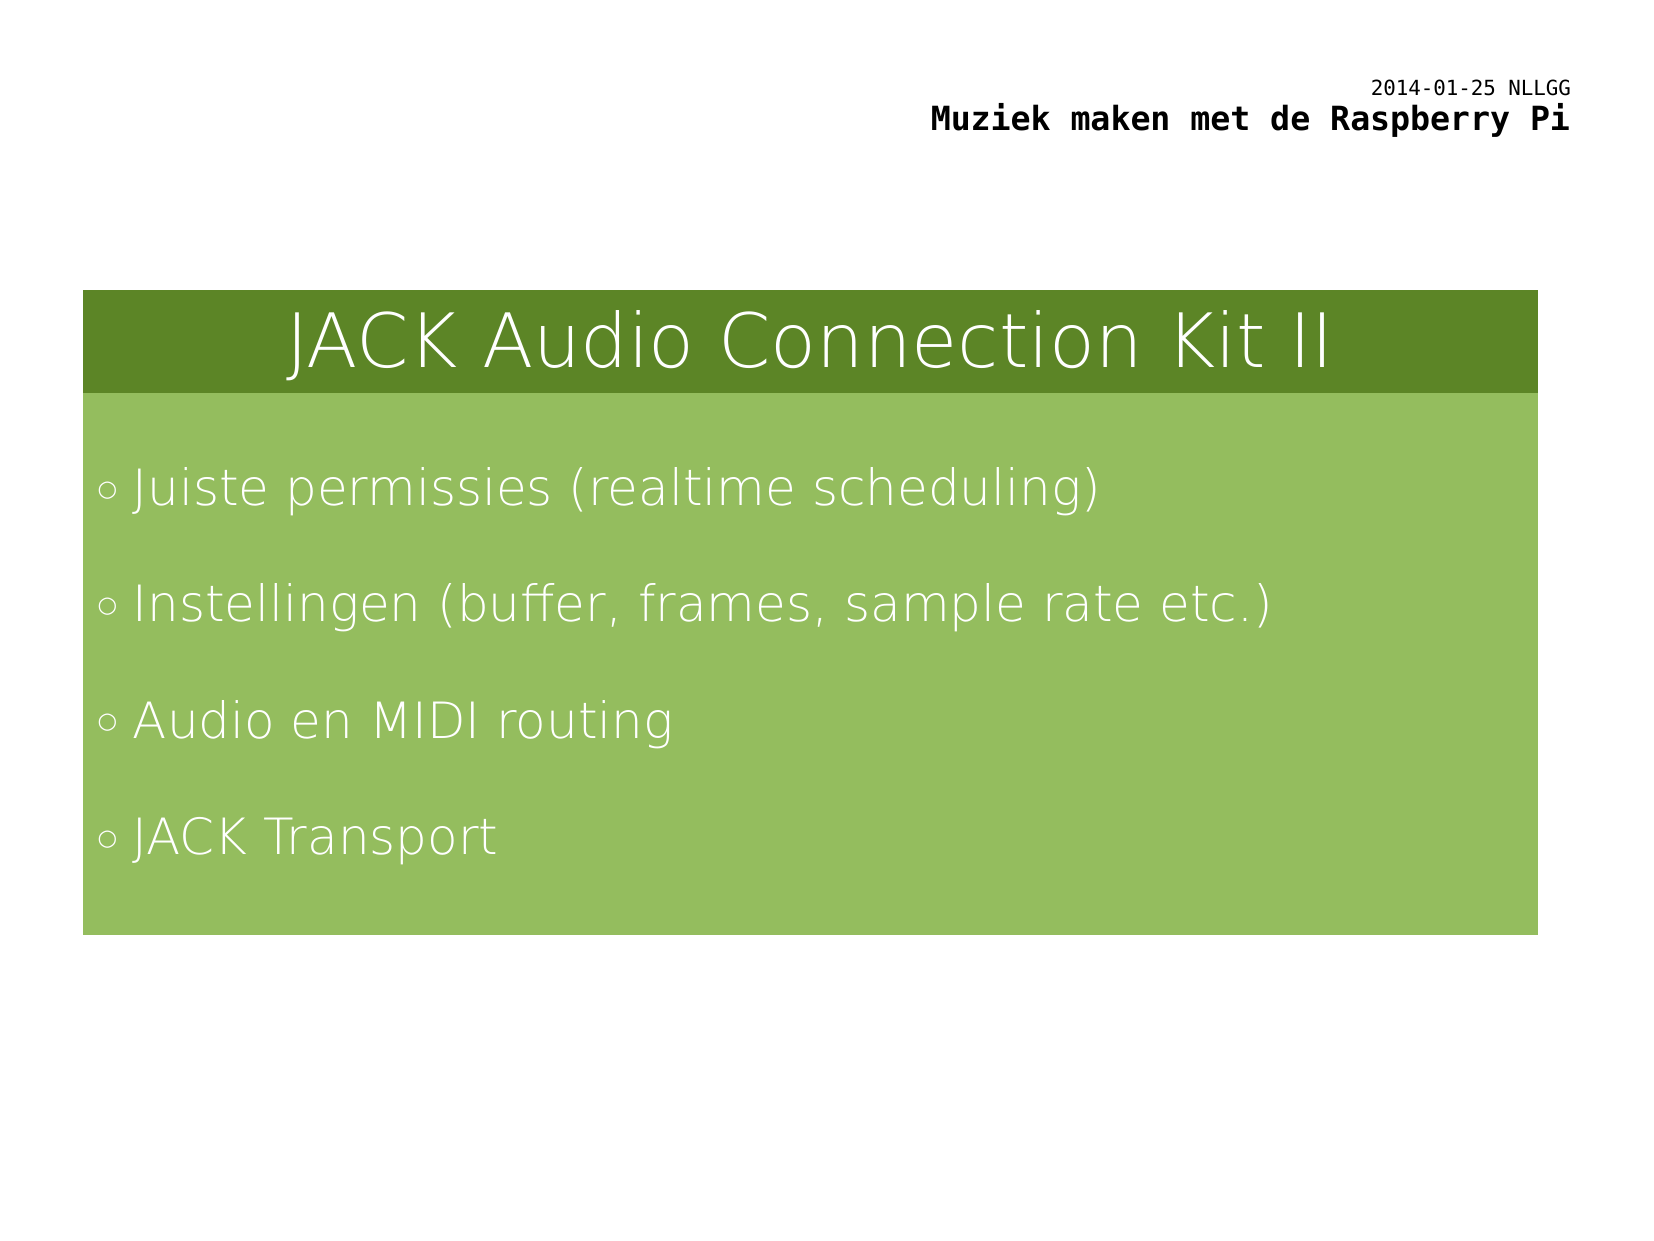

# 2014-01-25 NLLGG Muziek maken met de Raspberry Pi
| JACK Audio Connection Kit II |
| --- |
| Juiste permissies (realtime scheduling) Instellingen (buffer, frames, sample rate etc.) Audio en MIDI routing JACK Transport |